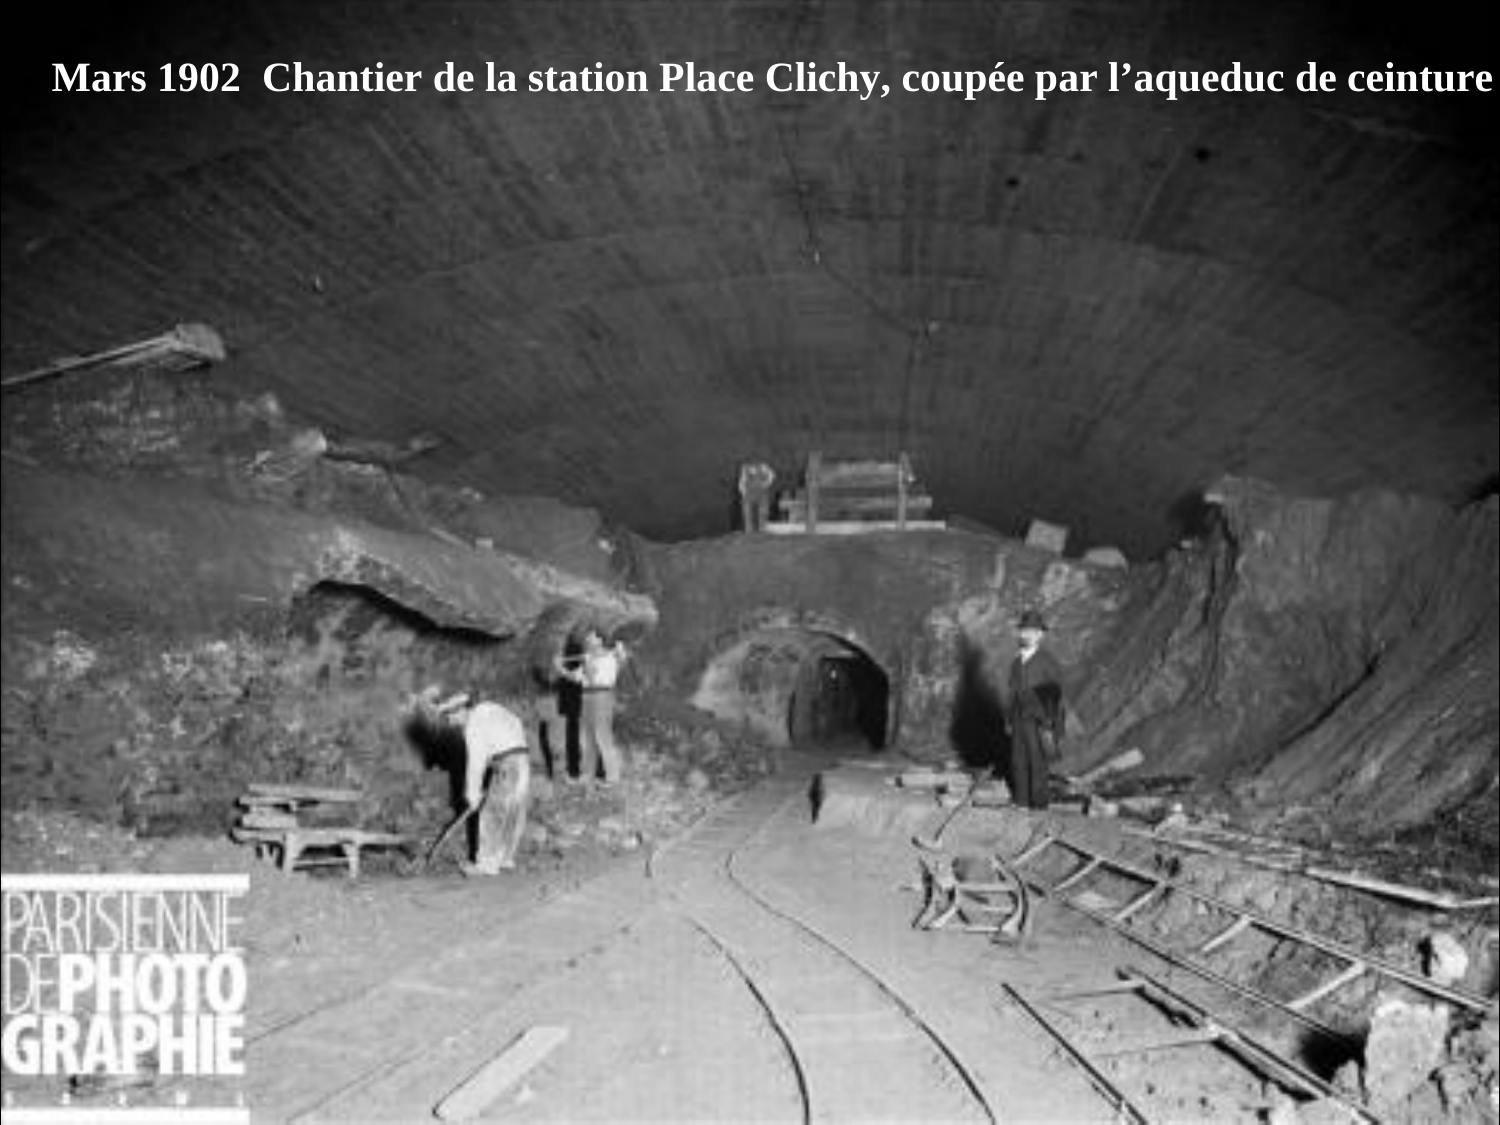

Mars 1902 Chantier de la station Place Clichy, coupée par l’aqueduc de ceinture